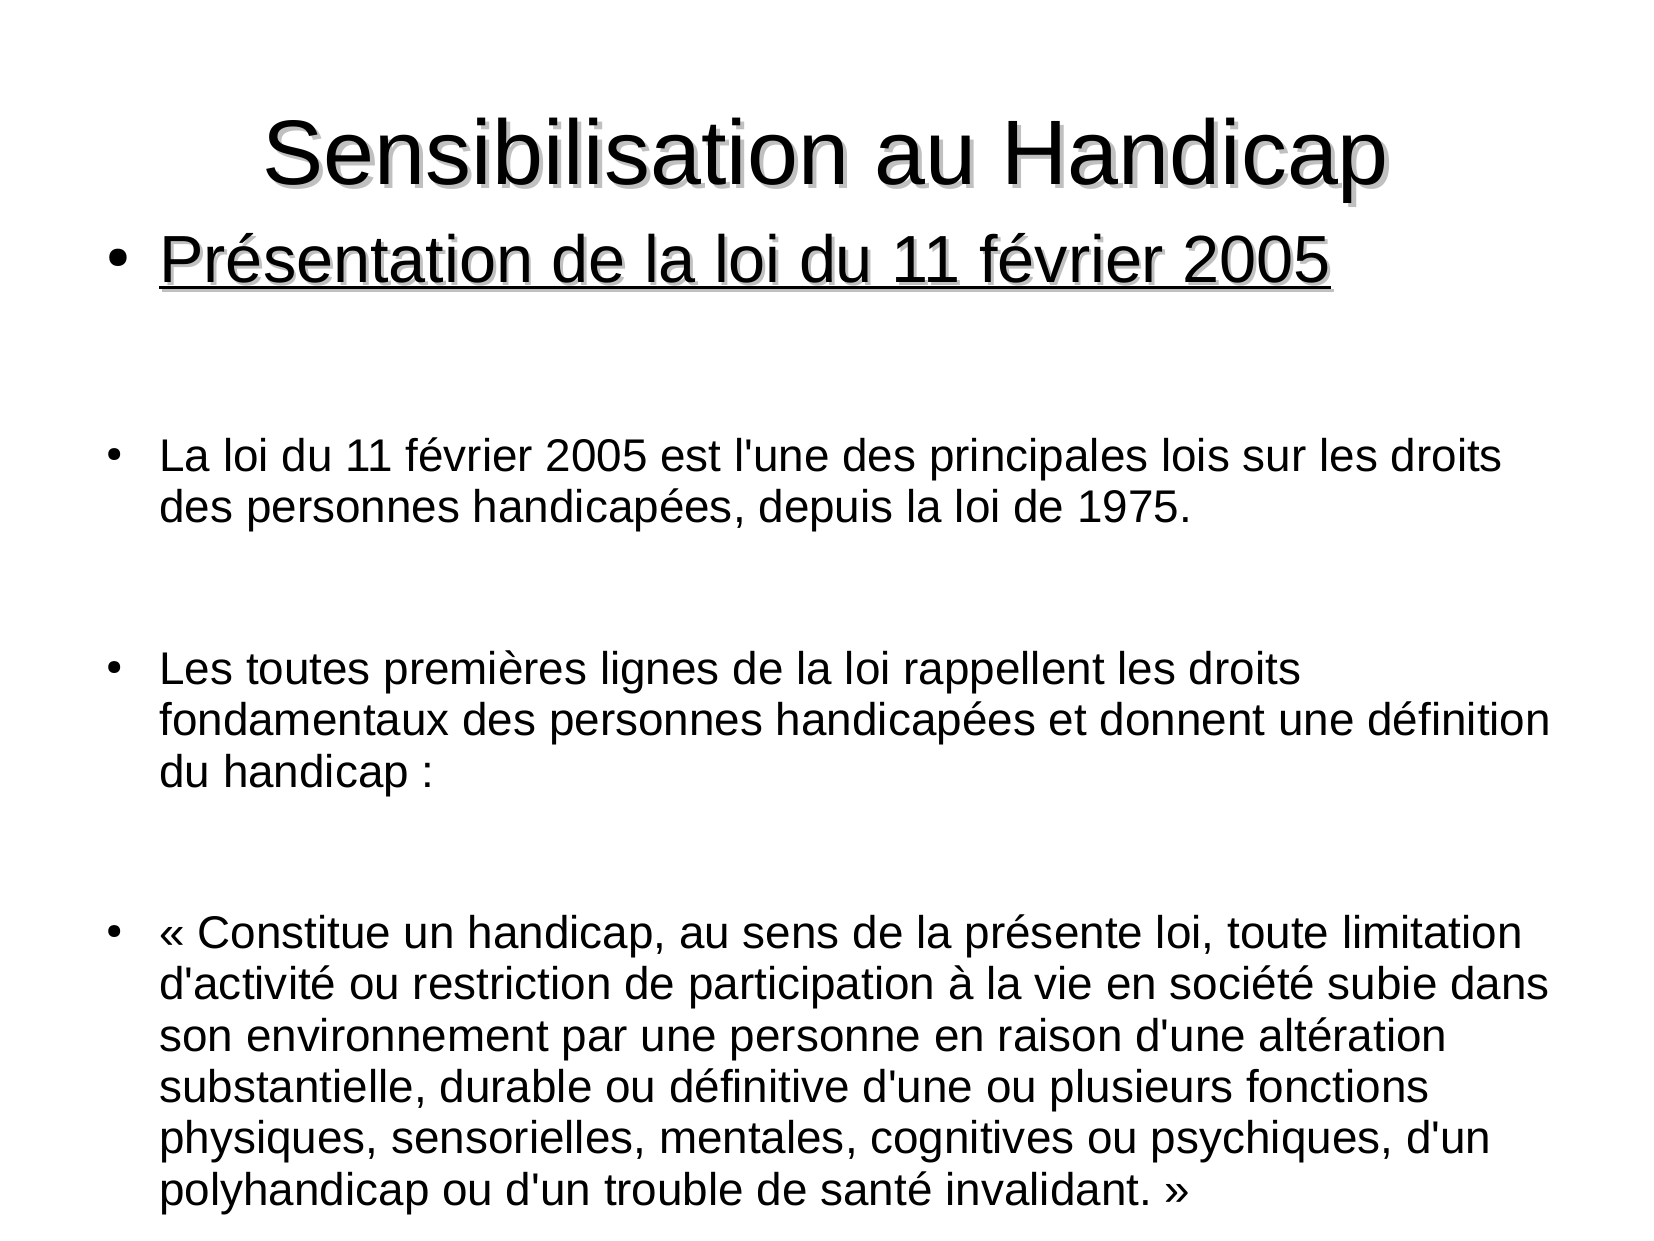

Sensibilisation au Handicap
# Présentation de la loi du 11 février 2005
La loi du 11 février 2005 est l'une des principales lois sur les droits des personnes handicapées, depuis la loi de 1975.
Les toutes premières lignes de la loi rappellent les droits fondamentaux des personnes handicapées et donnent une définition du handicap :
« Constitue un handicap, au sens de la présente loi, toute limitation d'activité ou restriction de participation à la vie en société subie dans son environnement par une personne en raison d'une altération substantielle, durable ou définitive d'une ou plusieurs fonctions physiques, sensorielles, mentales, cognitives ou psychiques, d'un polyhandicap ou d'un trouble de santé invalidant. »